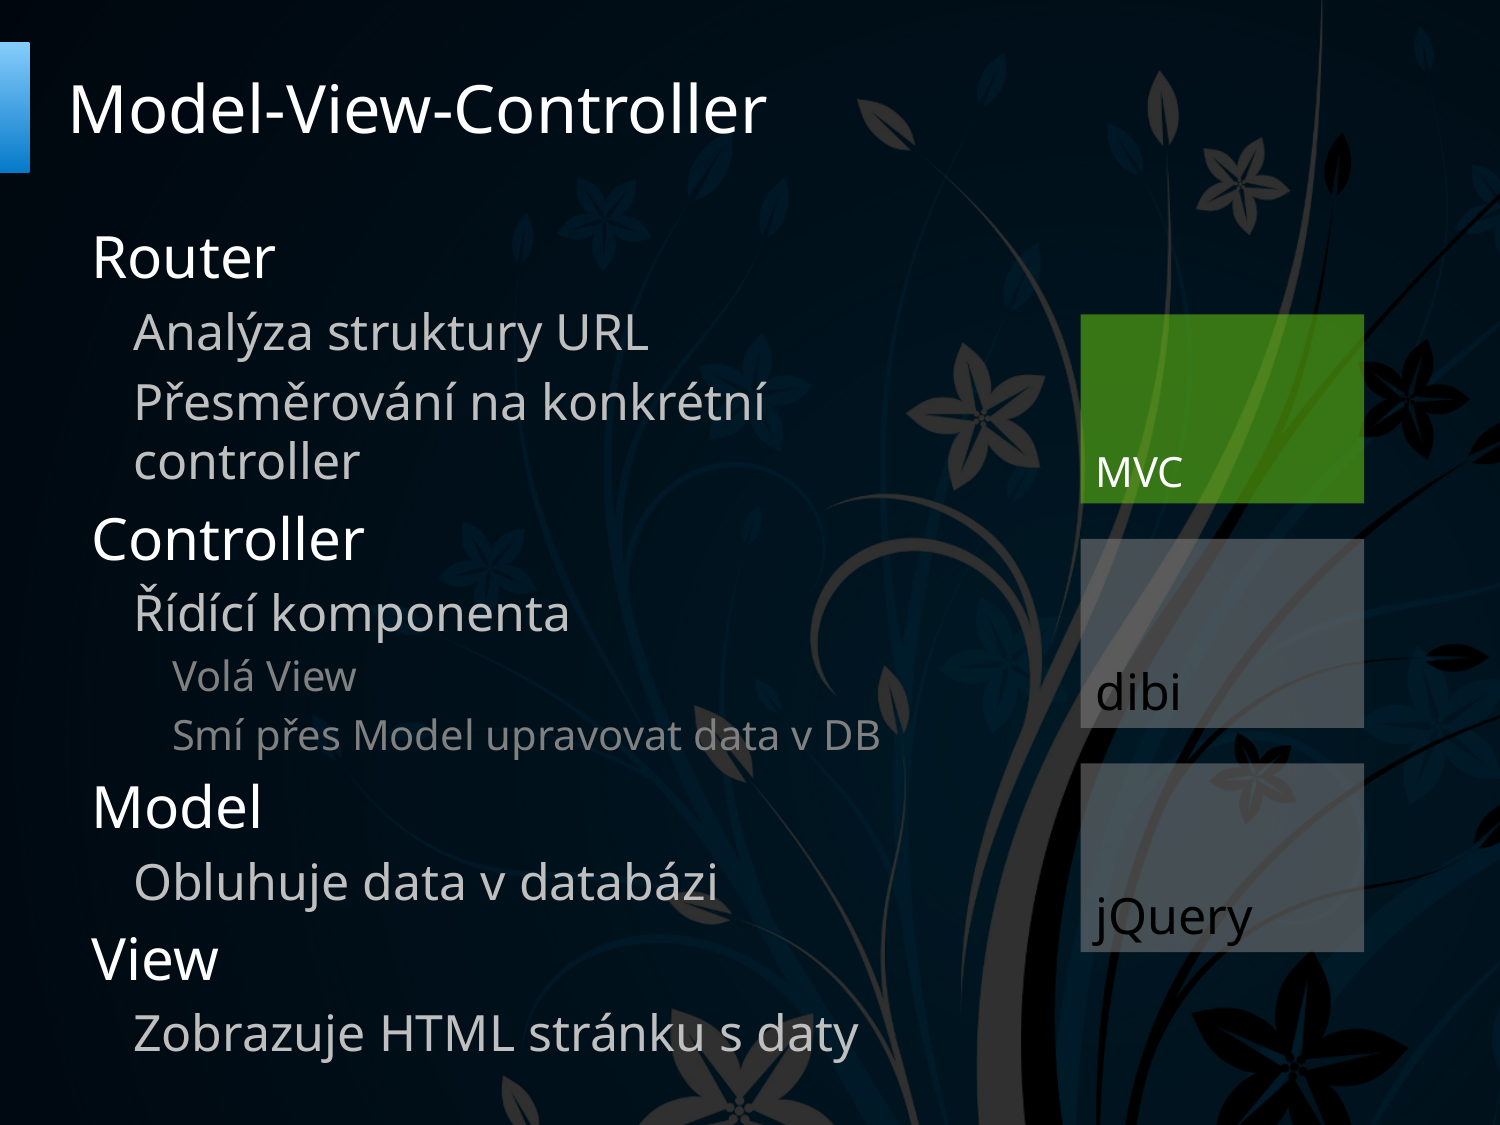

# Model-View-Controller
Router
Analýza struktury URL
Přesměrování na konkrétní controller
Controller
Řídící komponenta
Volá View
Smí přes Model upravovat data v DB
Model
Obluhuje data v databázi
View
Zobrazuje HTML stránku s daty
MVC
dibi
jQuery